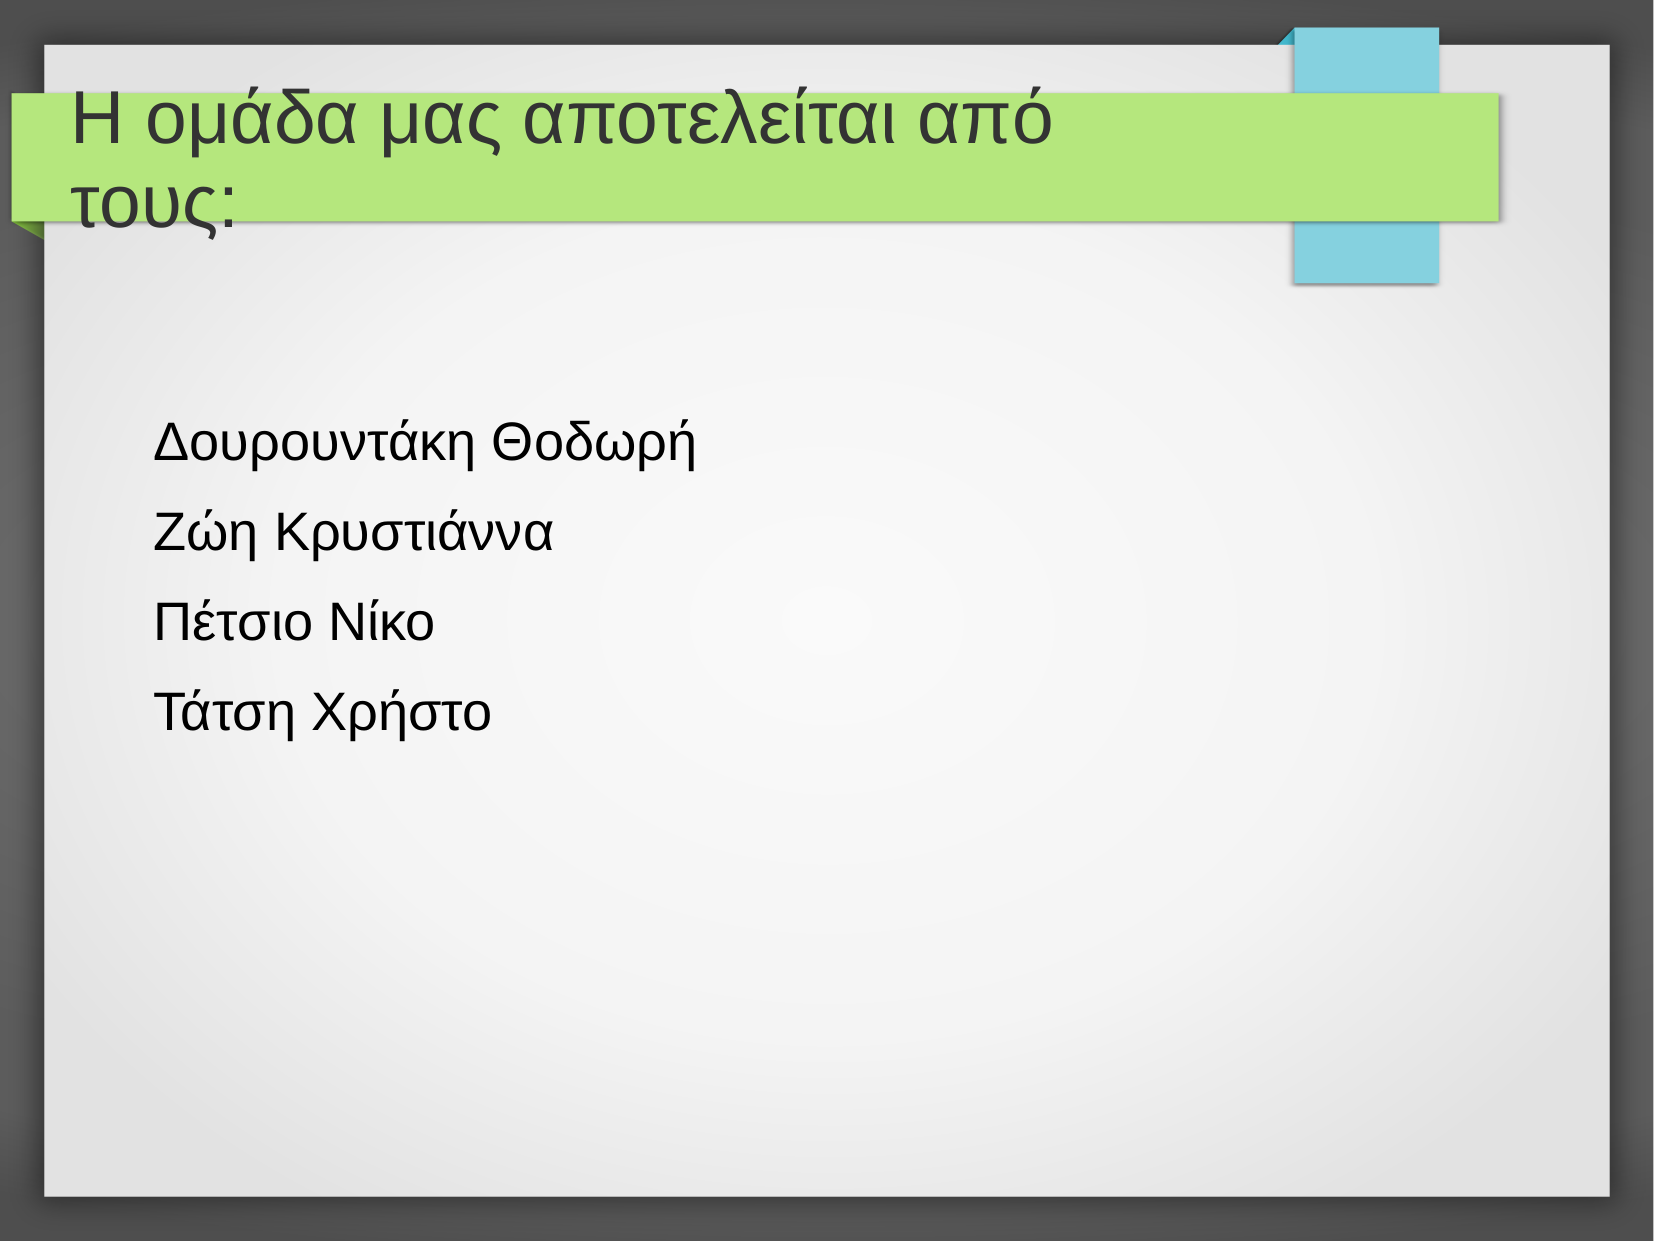

# Η ομάδα μας αποτελείται από τους:
Δουρουντάκη Θοδωρή
Ζώη Κρυστιάννα
Πέτσιο Νίκο
Τάτση Χρήστο